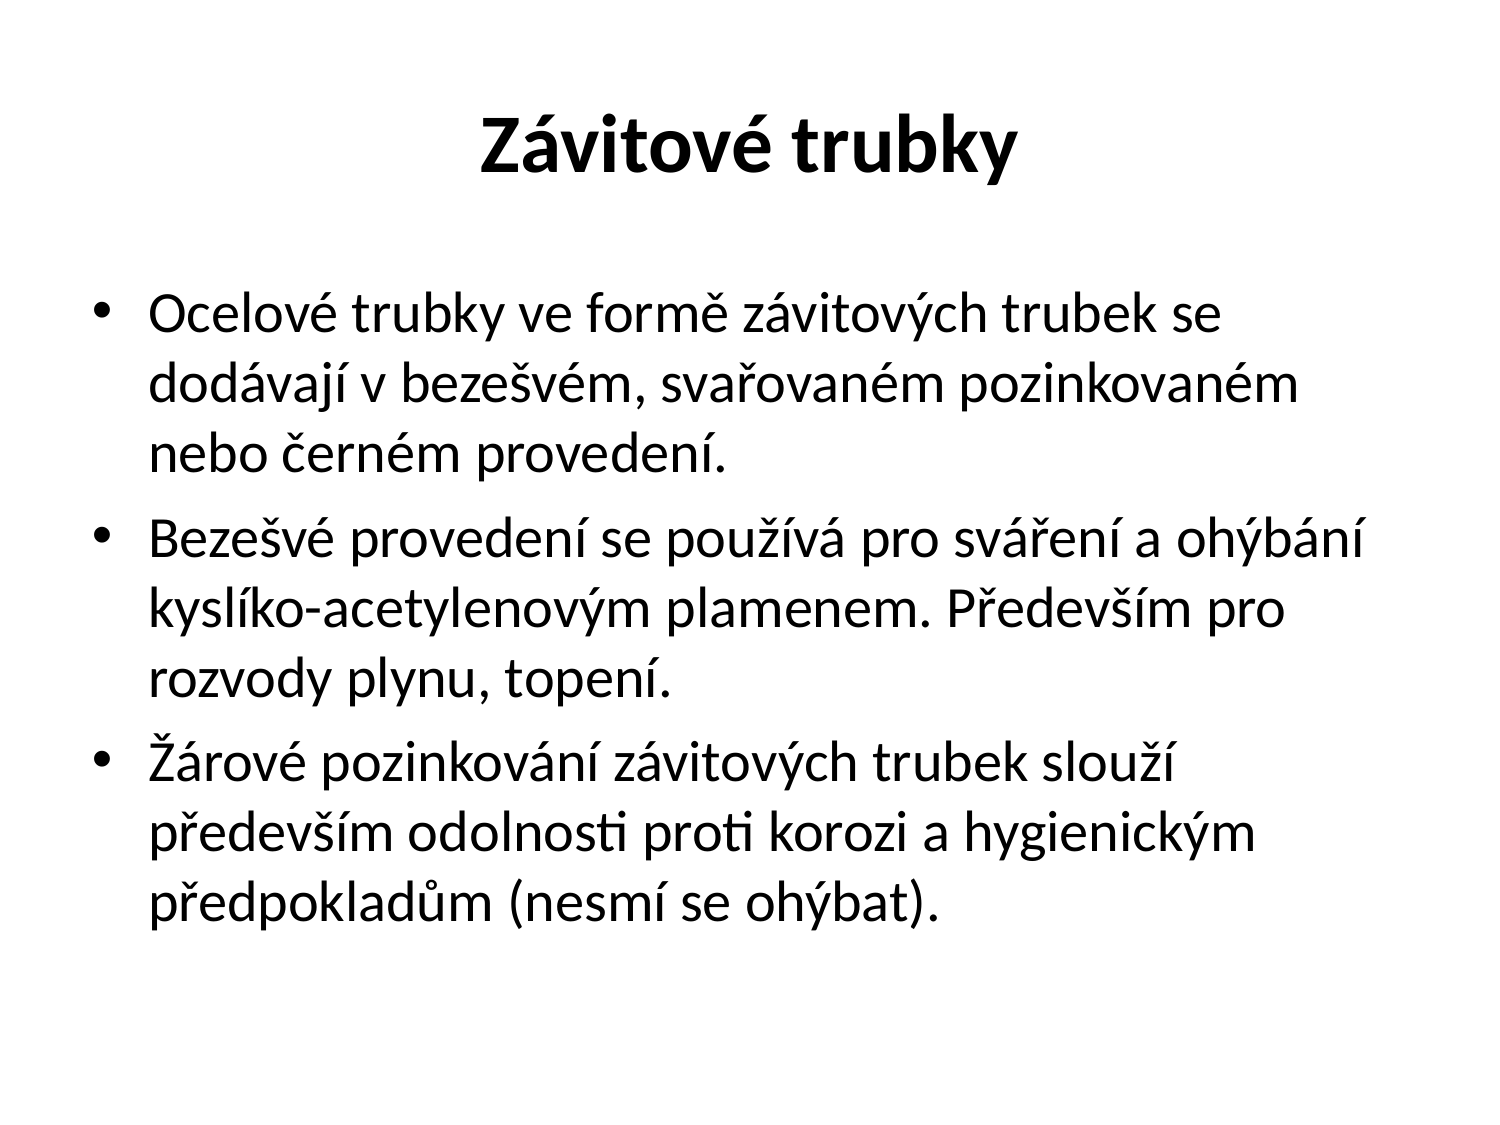

# Závitové trubky
Ocelové trubky ve formě závitových trubek se dodávají v bezešvém, svařovaném pozinkovaném nebo černém provedení.
Bezešvé provedení se používá pro sváření a ohýbání kyslíko-acetylenovým plamenem. Především pro rozvody plynu, topení.
Žárové pozinkování závitových trubek slouží především odolnosti proti korozi a hygienickým předpokladům (nesmí se ohýbat).